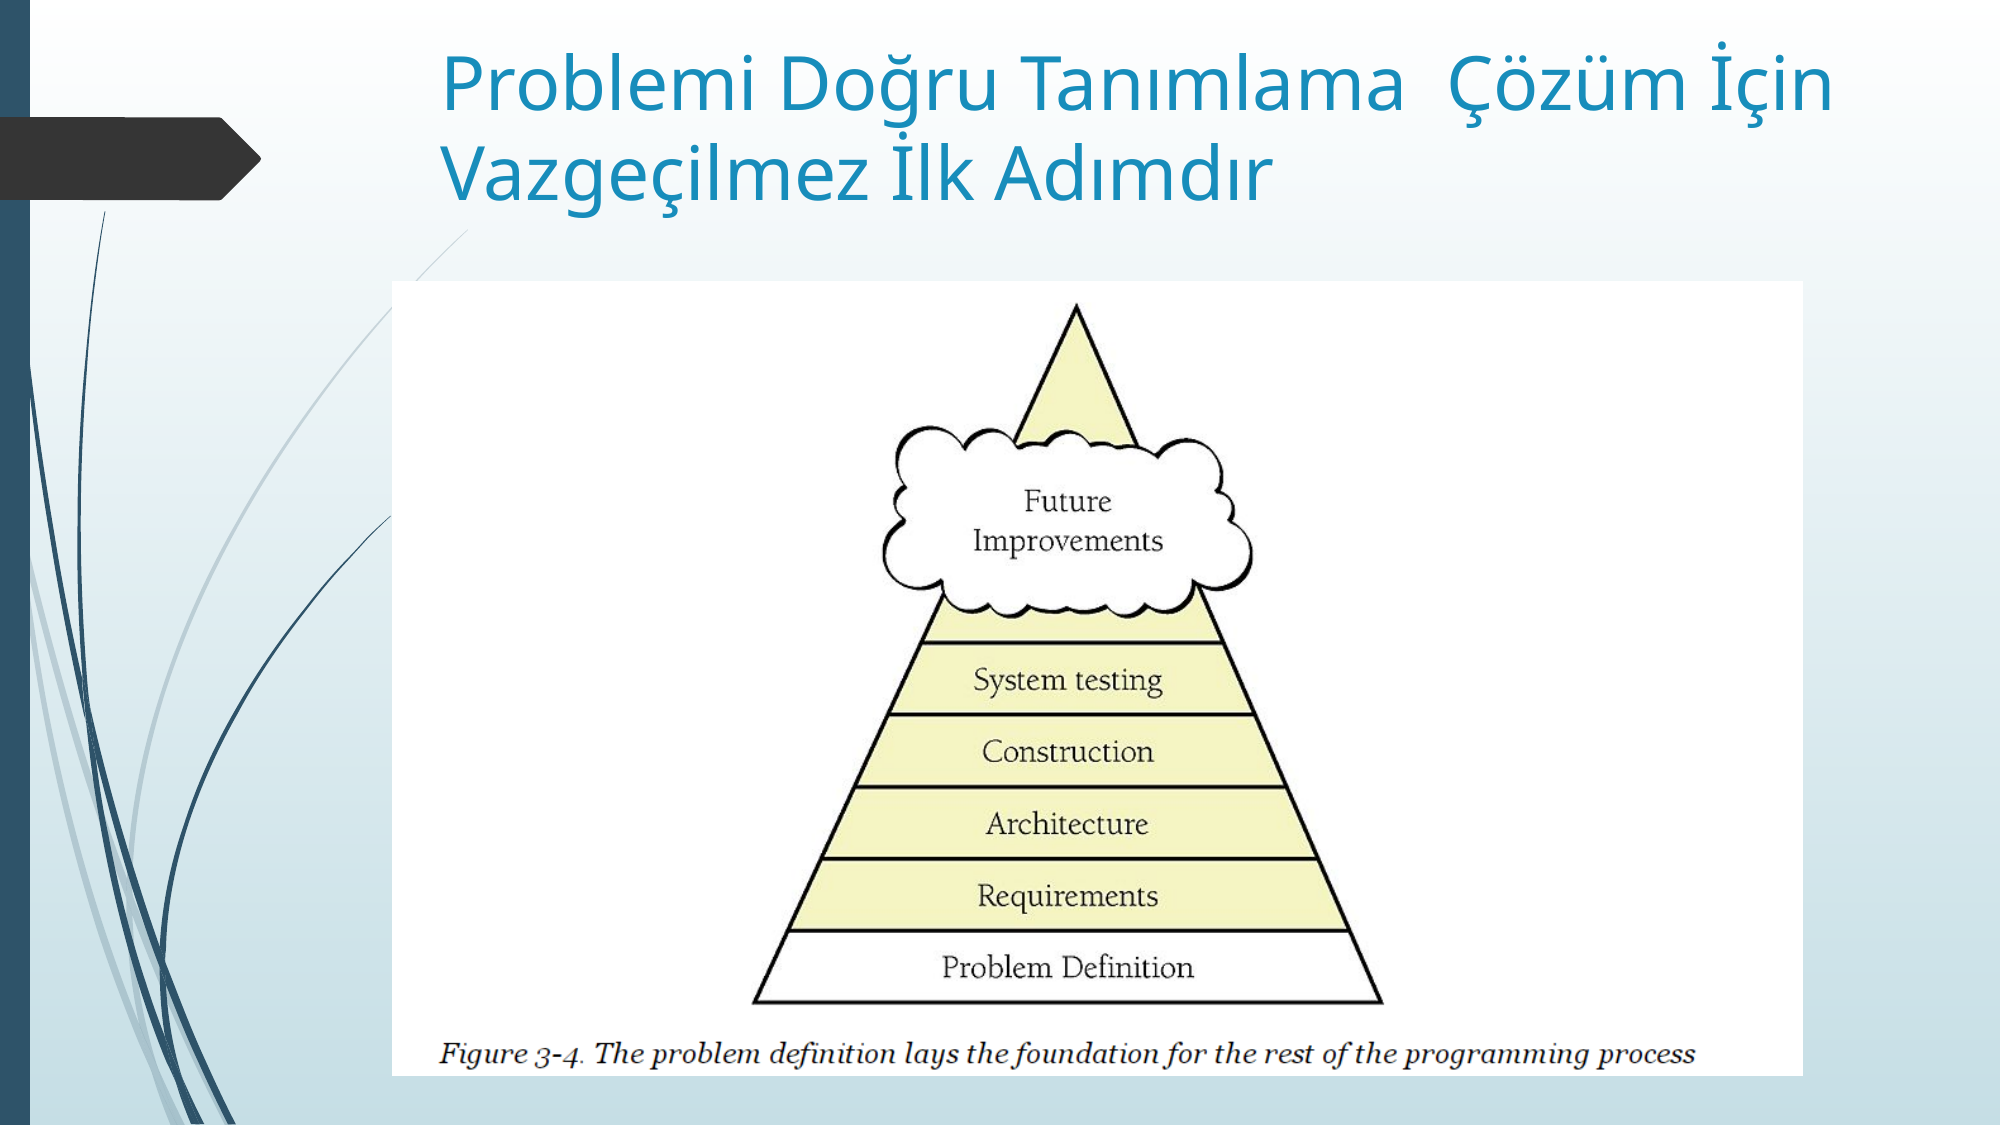

# Problemi Doğru Tanımlama Çözüm İçin Vazgeçilmez İlk Adımdır